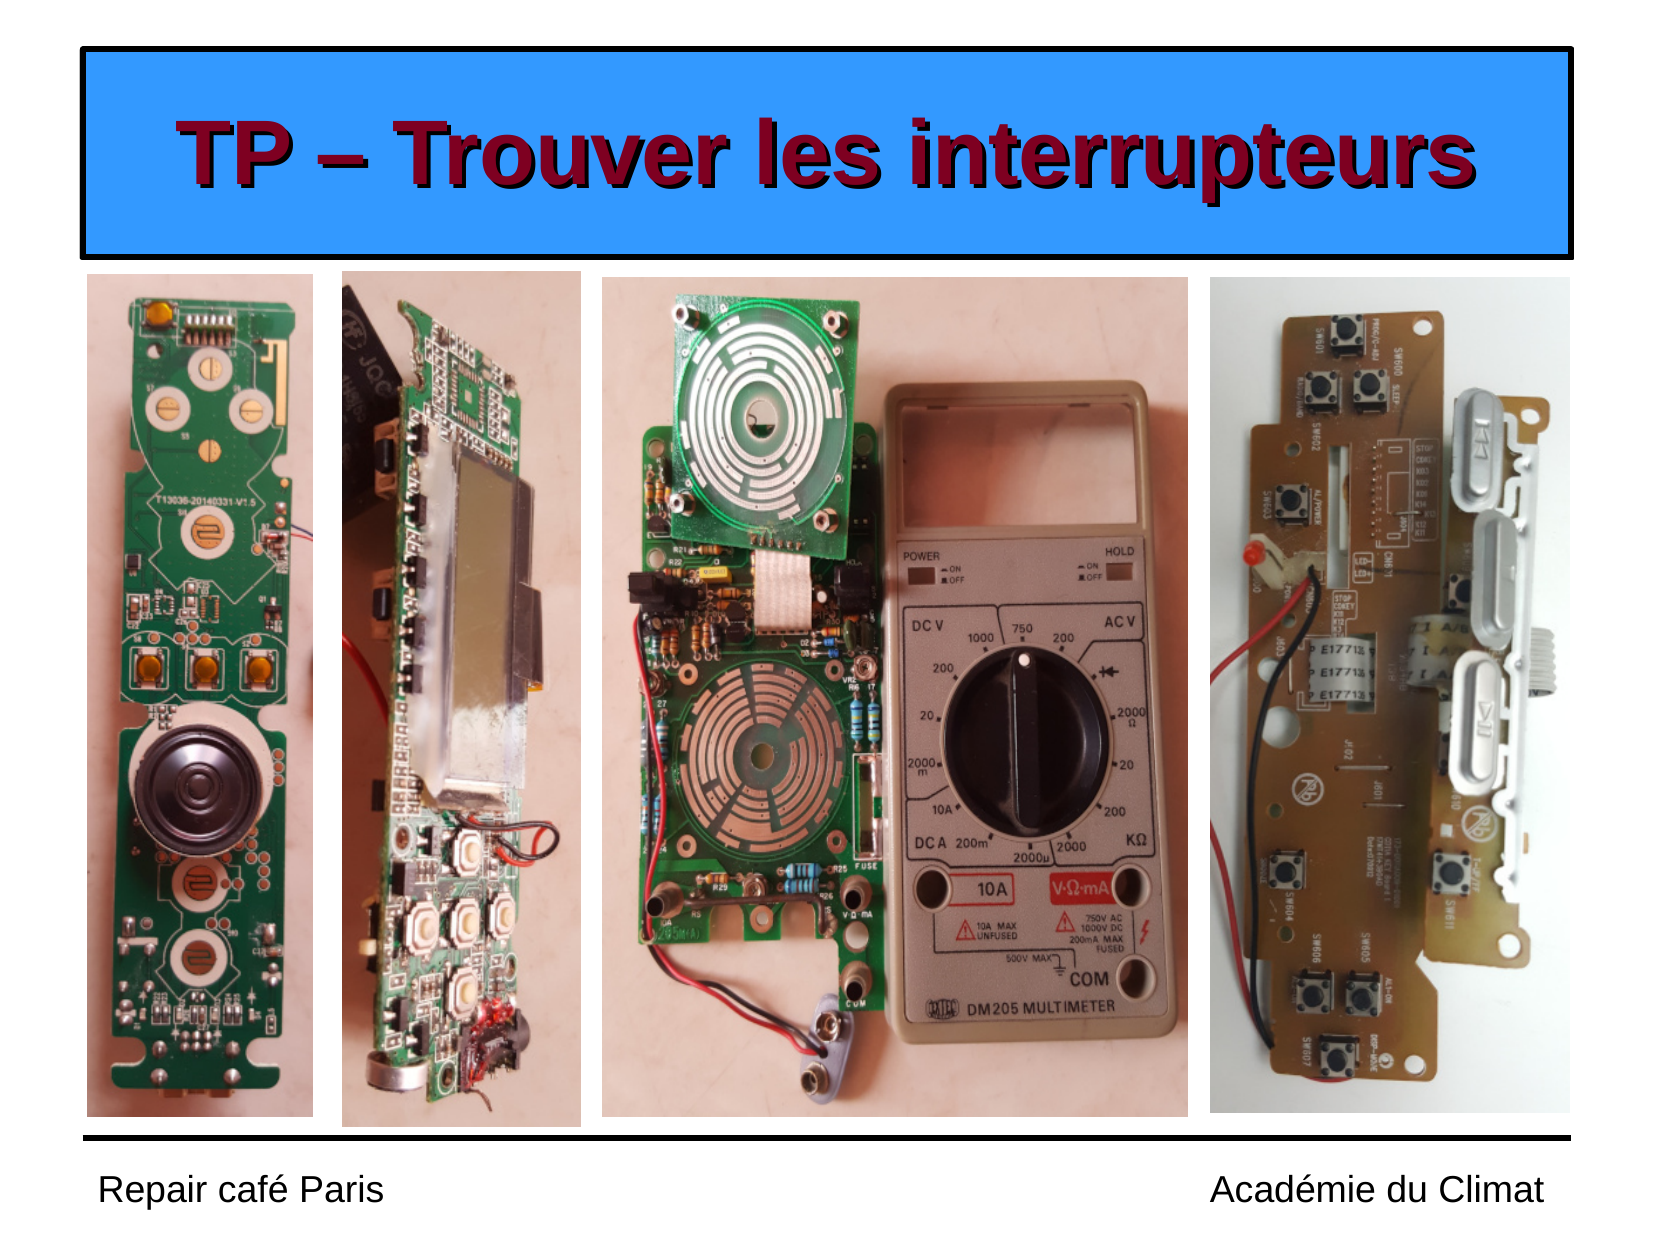

# TP – Trouver les interrupteurs
Repair café Paris	Académie du Climat